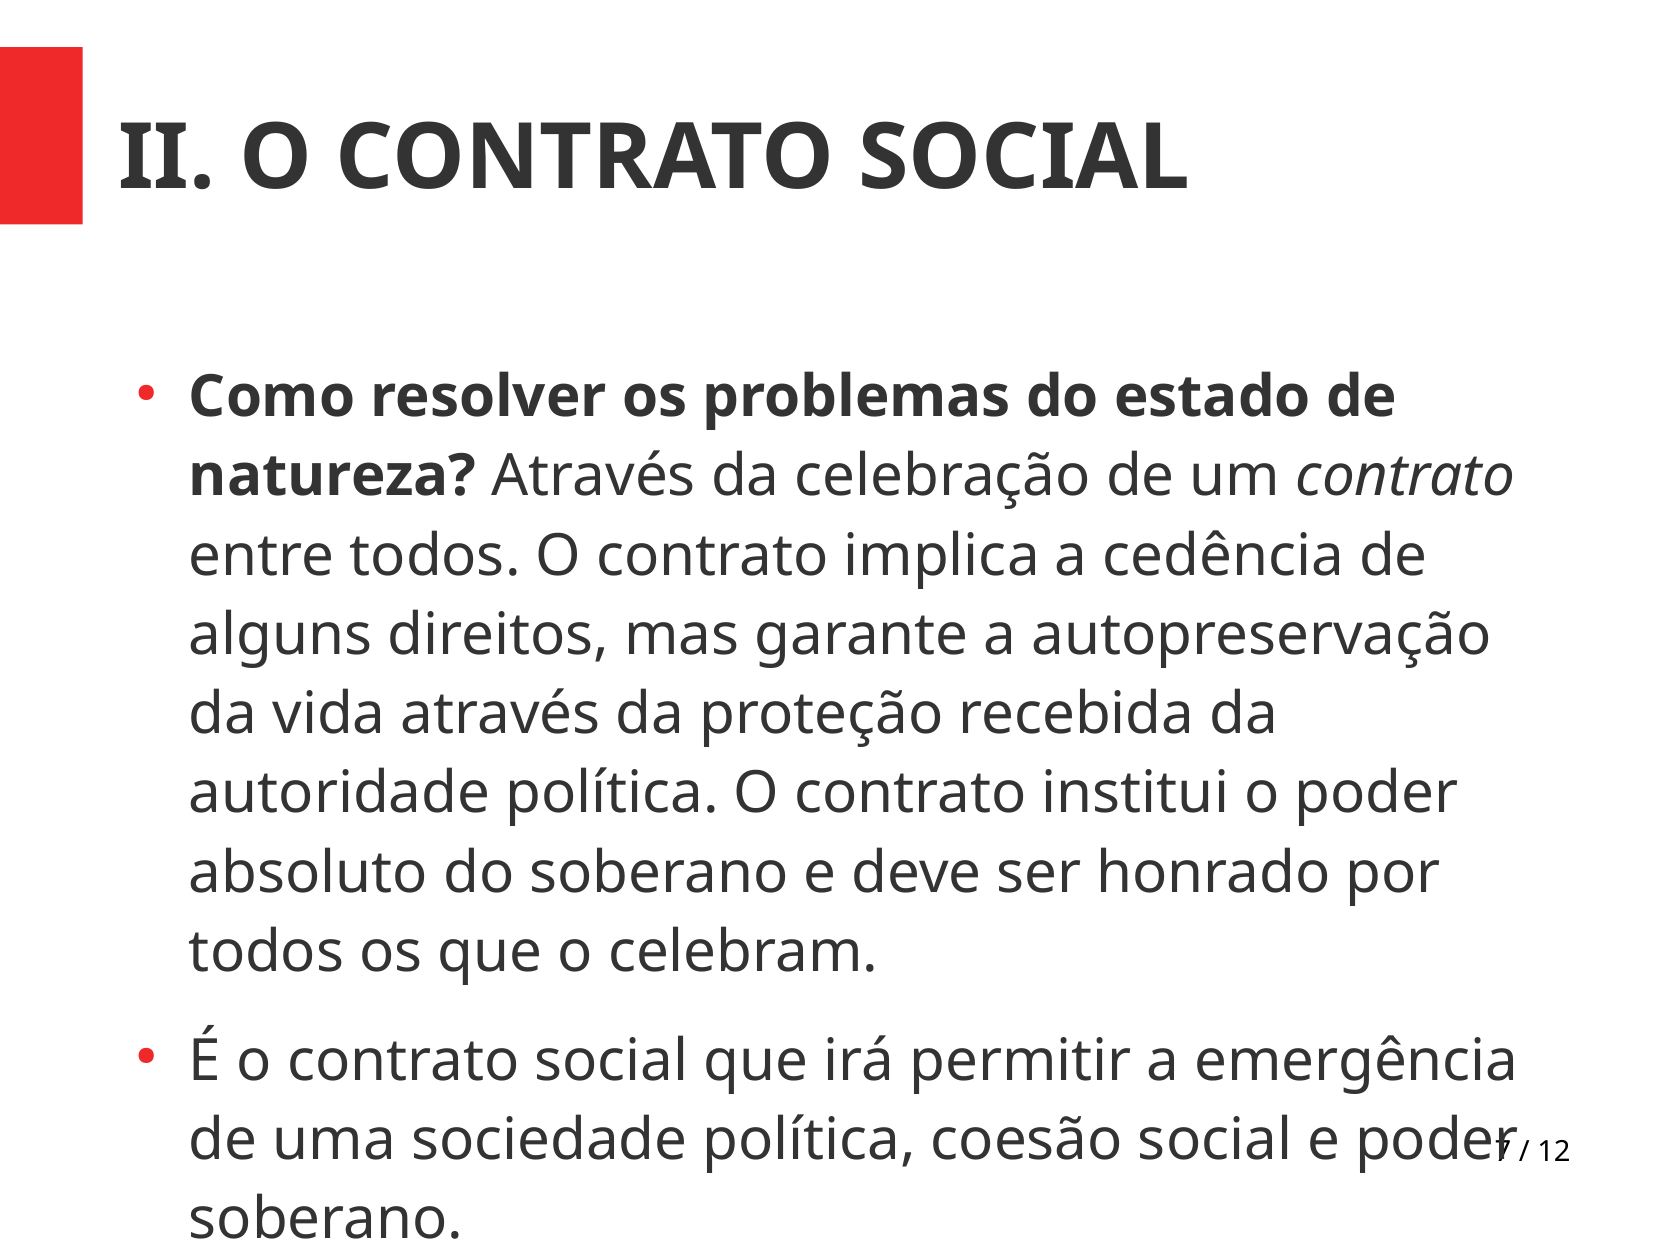

# II. O CONTRATO SOCIAL
Como resolver os problemas do estado de natureza? Através da celebração de um contrato entre todos. O contrato implica a cedência de alguns direitos, mas garante a autopreservação da vida através da proteção recebida da autoridade política. O contrato institui o poder absoluto do soberano e deve ser honrado por todos os que o celebram.
É o contrato social que irá permitir a emergência de uma sociedade política, coesão social e poder soberano.
7